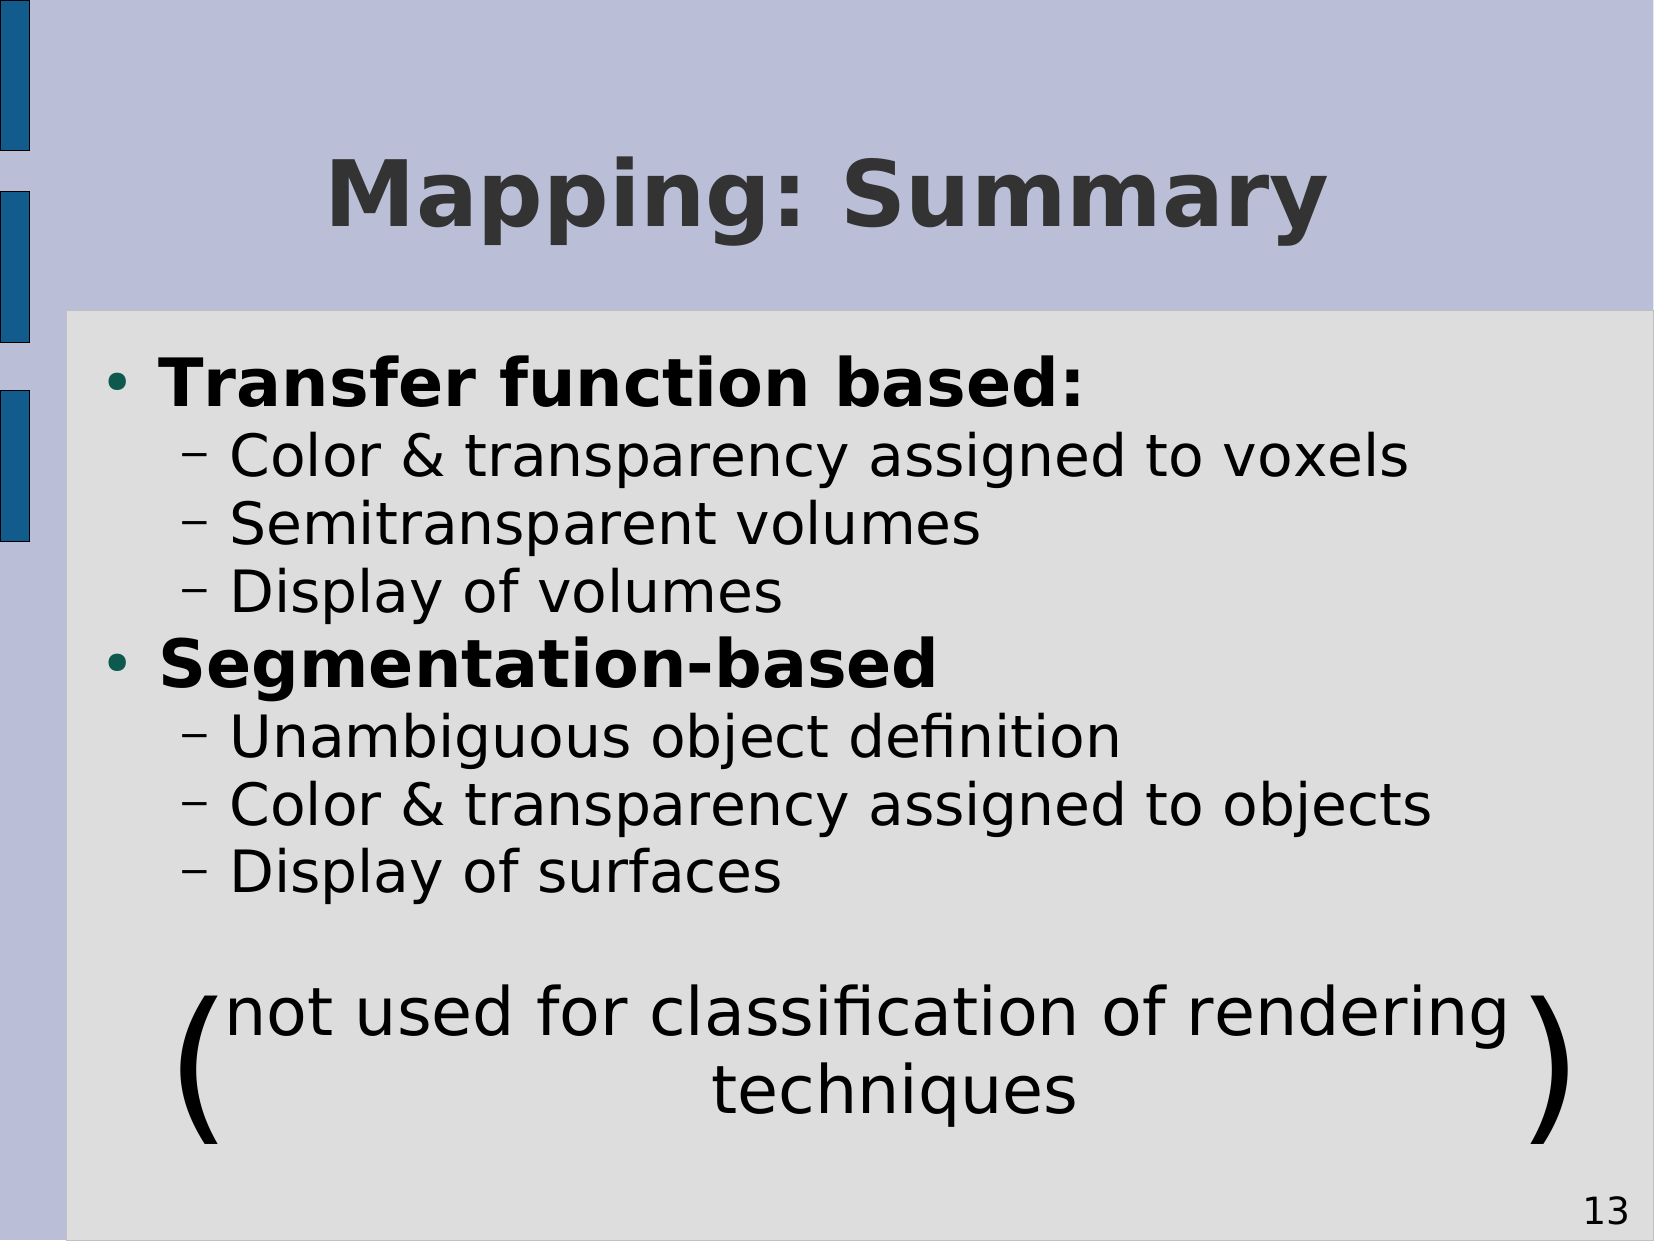

# Mapping: Summary
Transfer function based:
Color & transparency assigned to voxels
Semitransparent volumes
Display of volumes
Segmentation-based
Unambiguous object definition
Color & transparency assigned to objects
Display of surfaces
(
)
not used for classification of rendering techniques